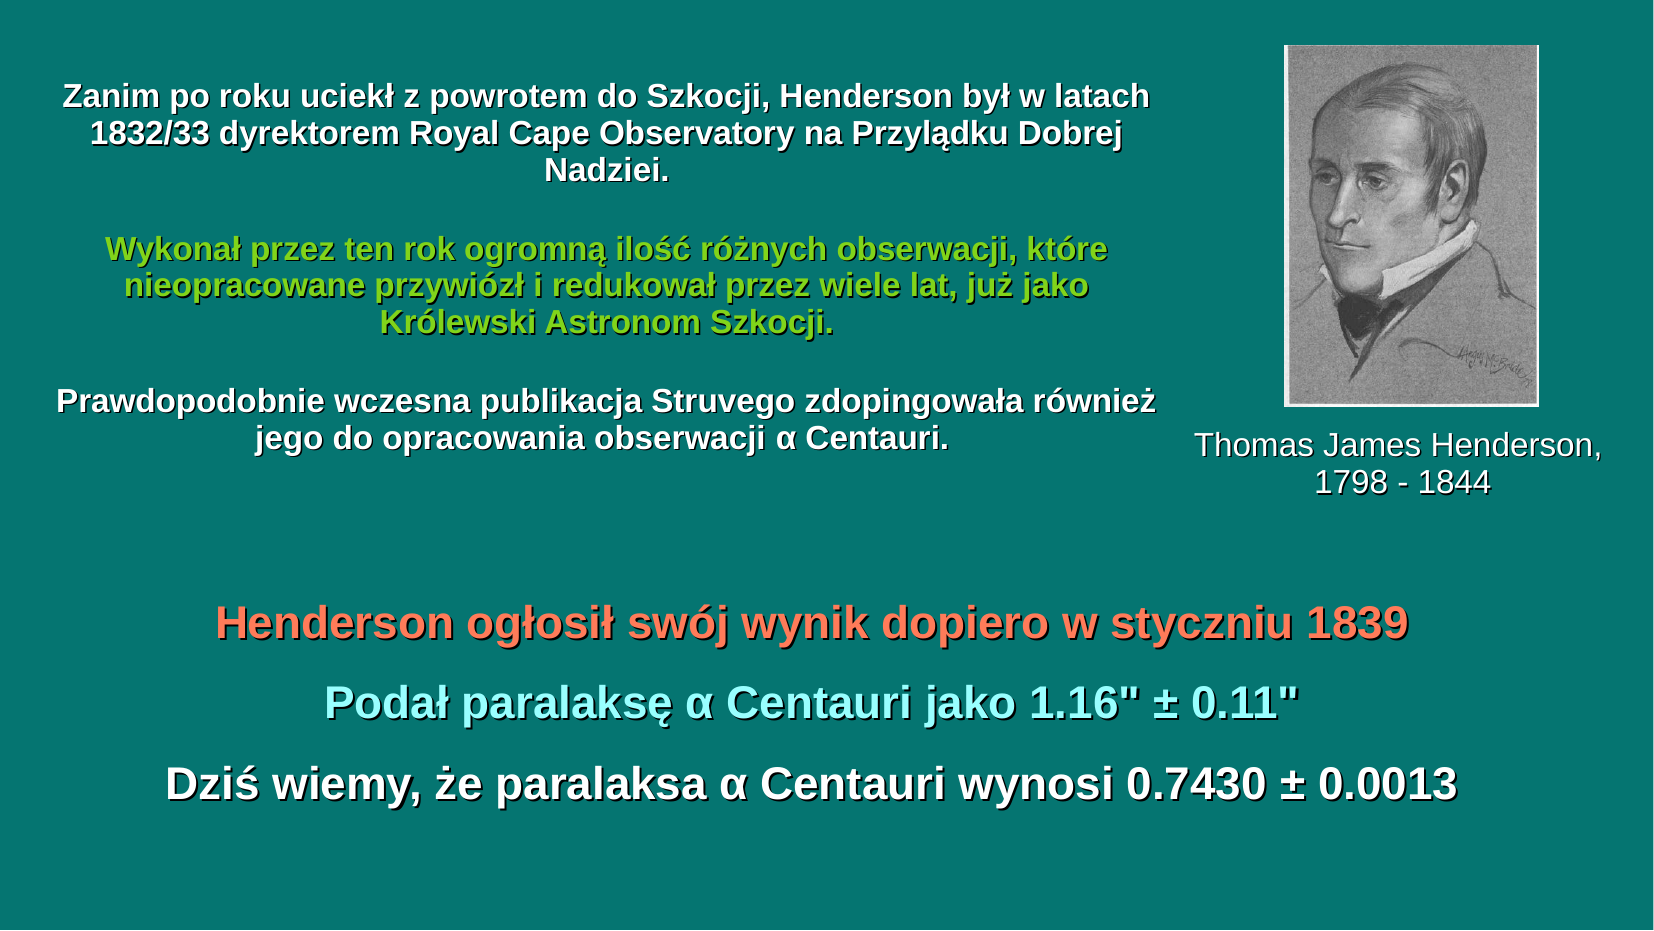

#
Zanim po roku uciekł z powrotem do Szkocji, Henderson był w latach 1832/33 dyrektorem Royal Cape Observatory na Przylądku Dobrej Nadziei.
Wykonał przez ten rok ogromną ilość różnych obserwacji, które nieopracowane przywiózł i redukował przez wiele lat, już jako Królewski Astronom Szkocji.
Prawdopodobnie wczesna publikacja Struvego zdopingowała również jego do opracowania obserwacji α Centauri.
Thomas James Henderson,
1798 - 1844
Henderson ogłosił swój wynik dopiero w styczniu 1839
Podał paralaksę α Centauri jako 1.16" ± 0.11"
Dziś wiemy, że paralaksa α Centauri wynosi 0.7430 ± 0.0013